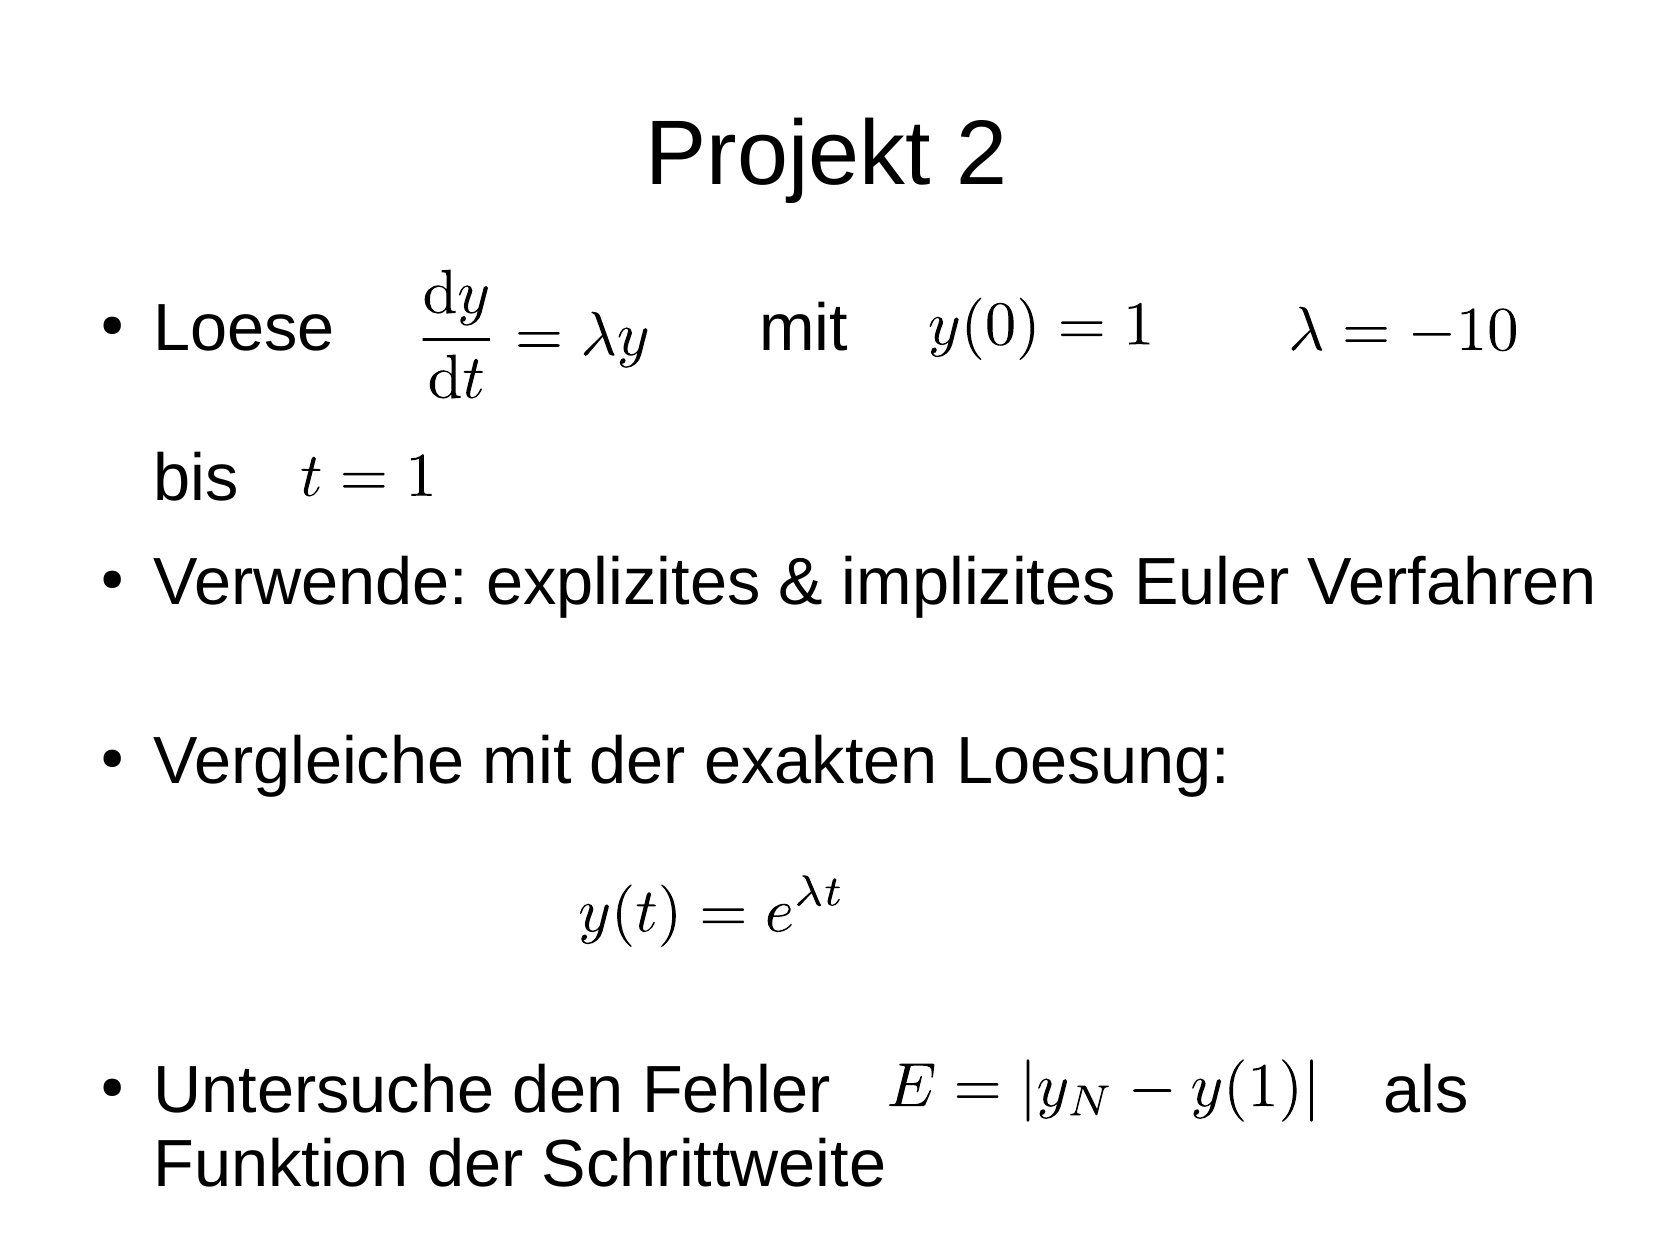

# Projekt 2
Loese mit
bis
Verwende: explizites & implizites Euler Verfahren
Vergleiche mit der exakten Loesung:
Untersuche den Fehler als Funktion der Schrittweite